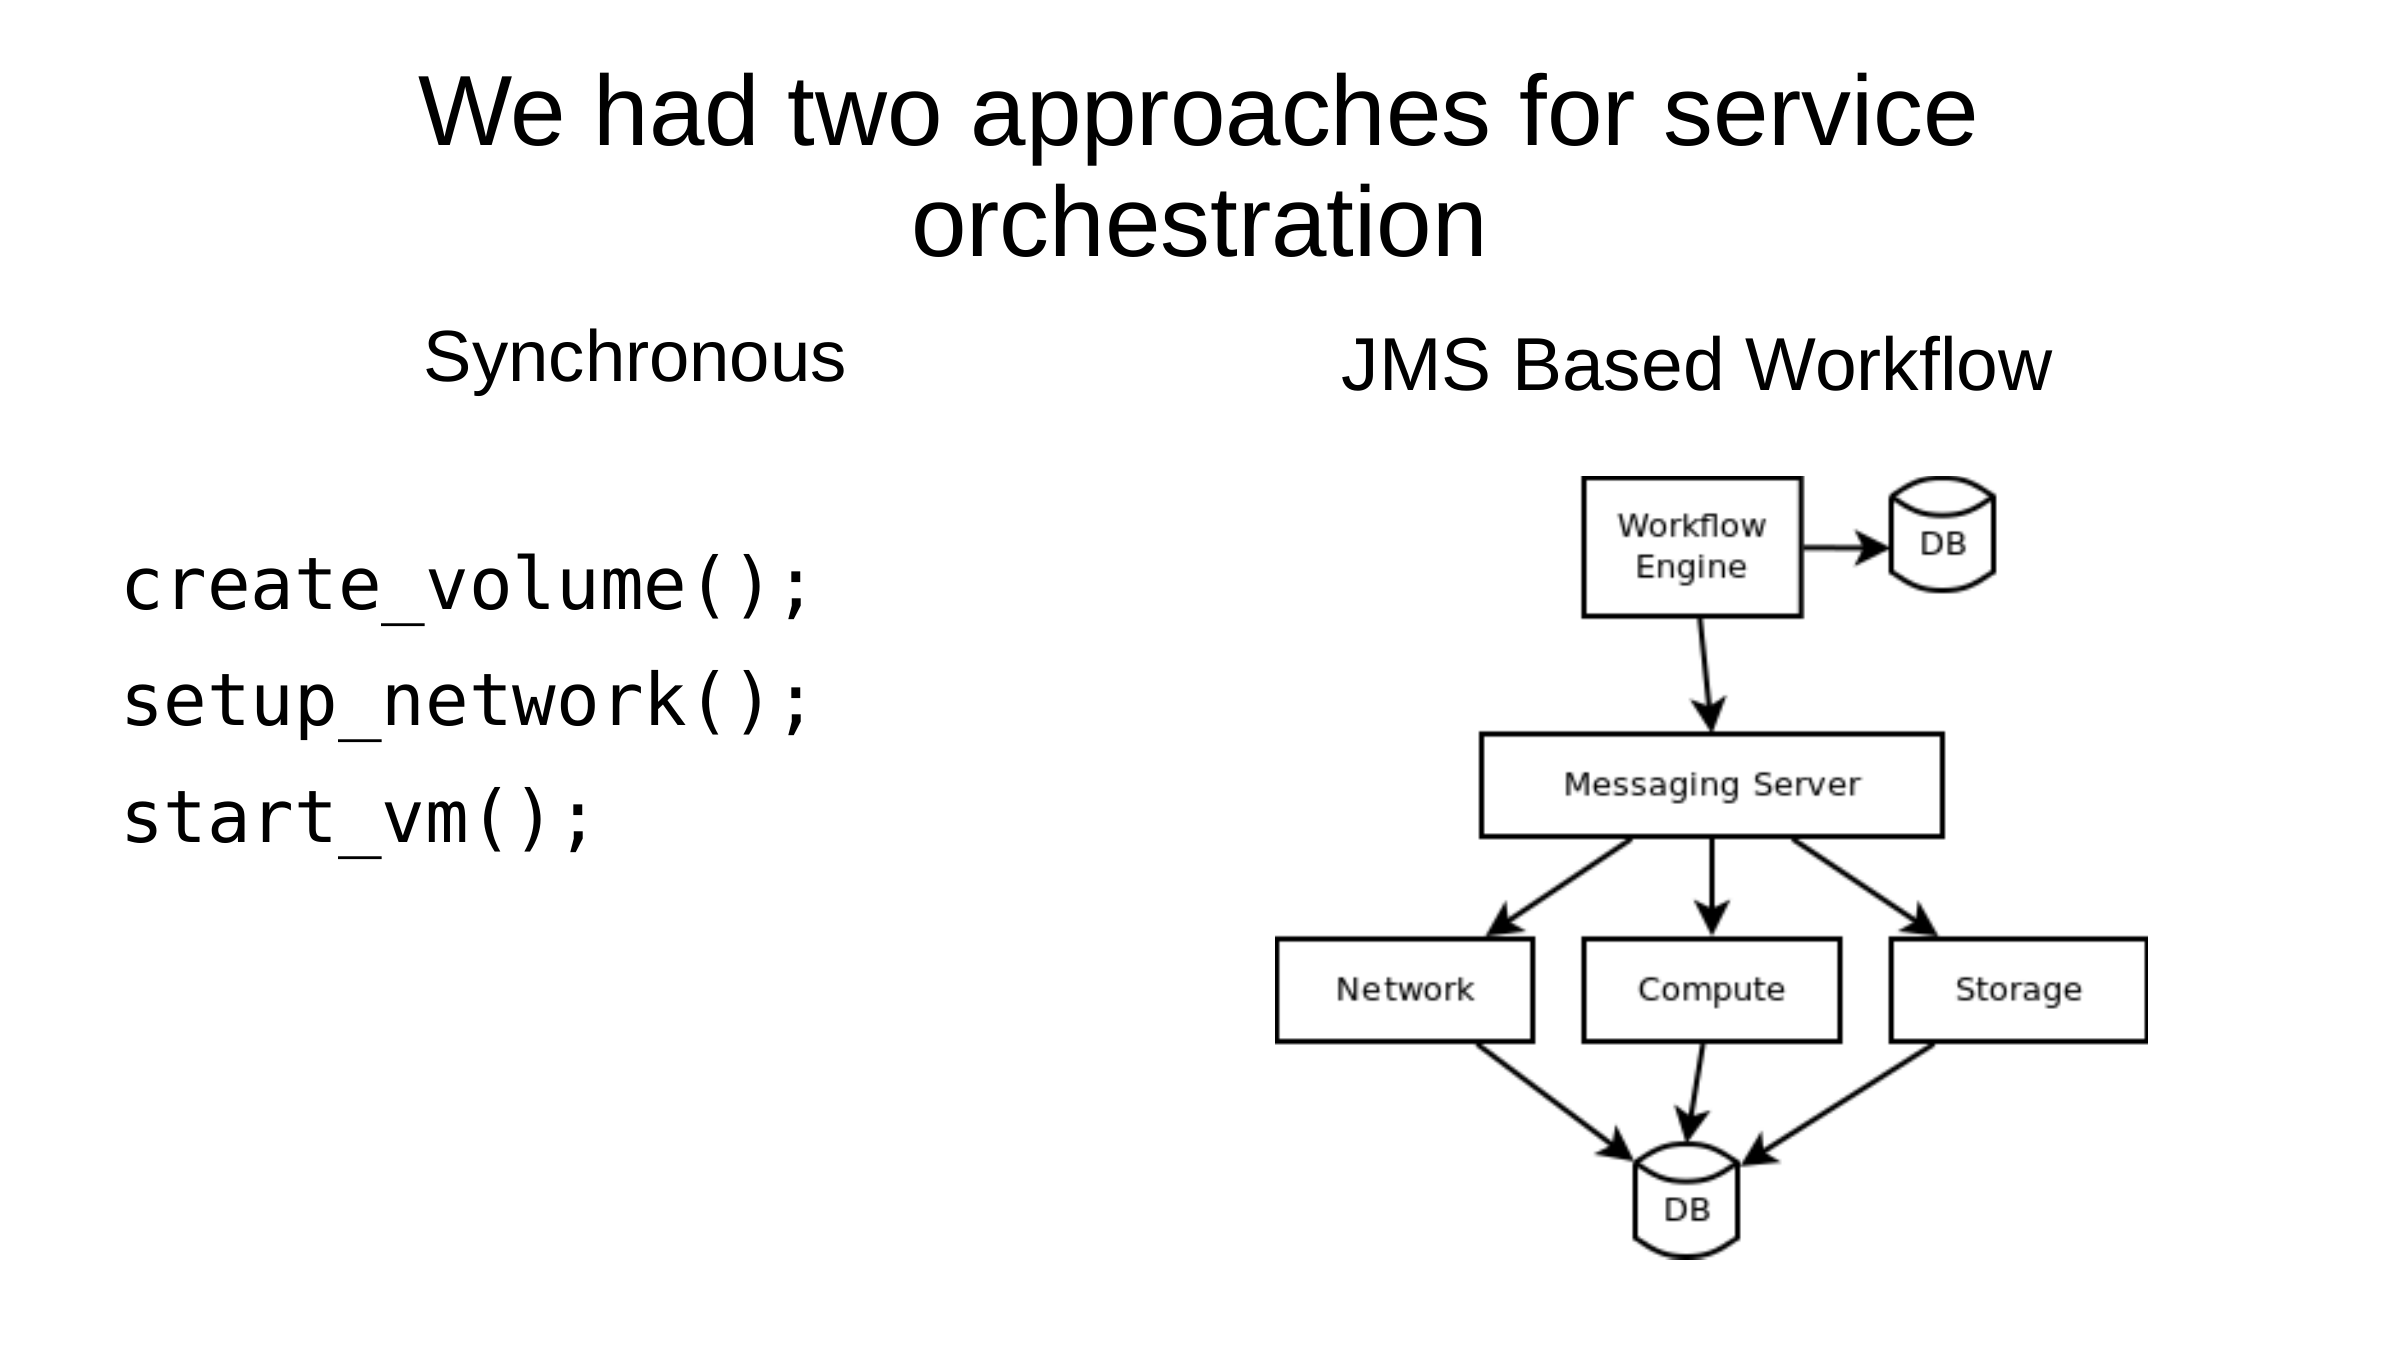

# We had two approaches for service orchestration
JMS Based Workflow
Synchronous
create_volume();
setup_network();
start_vm();